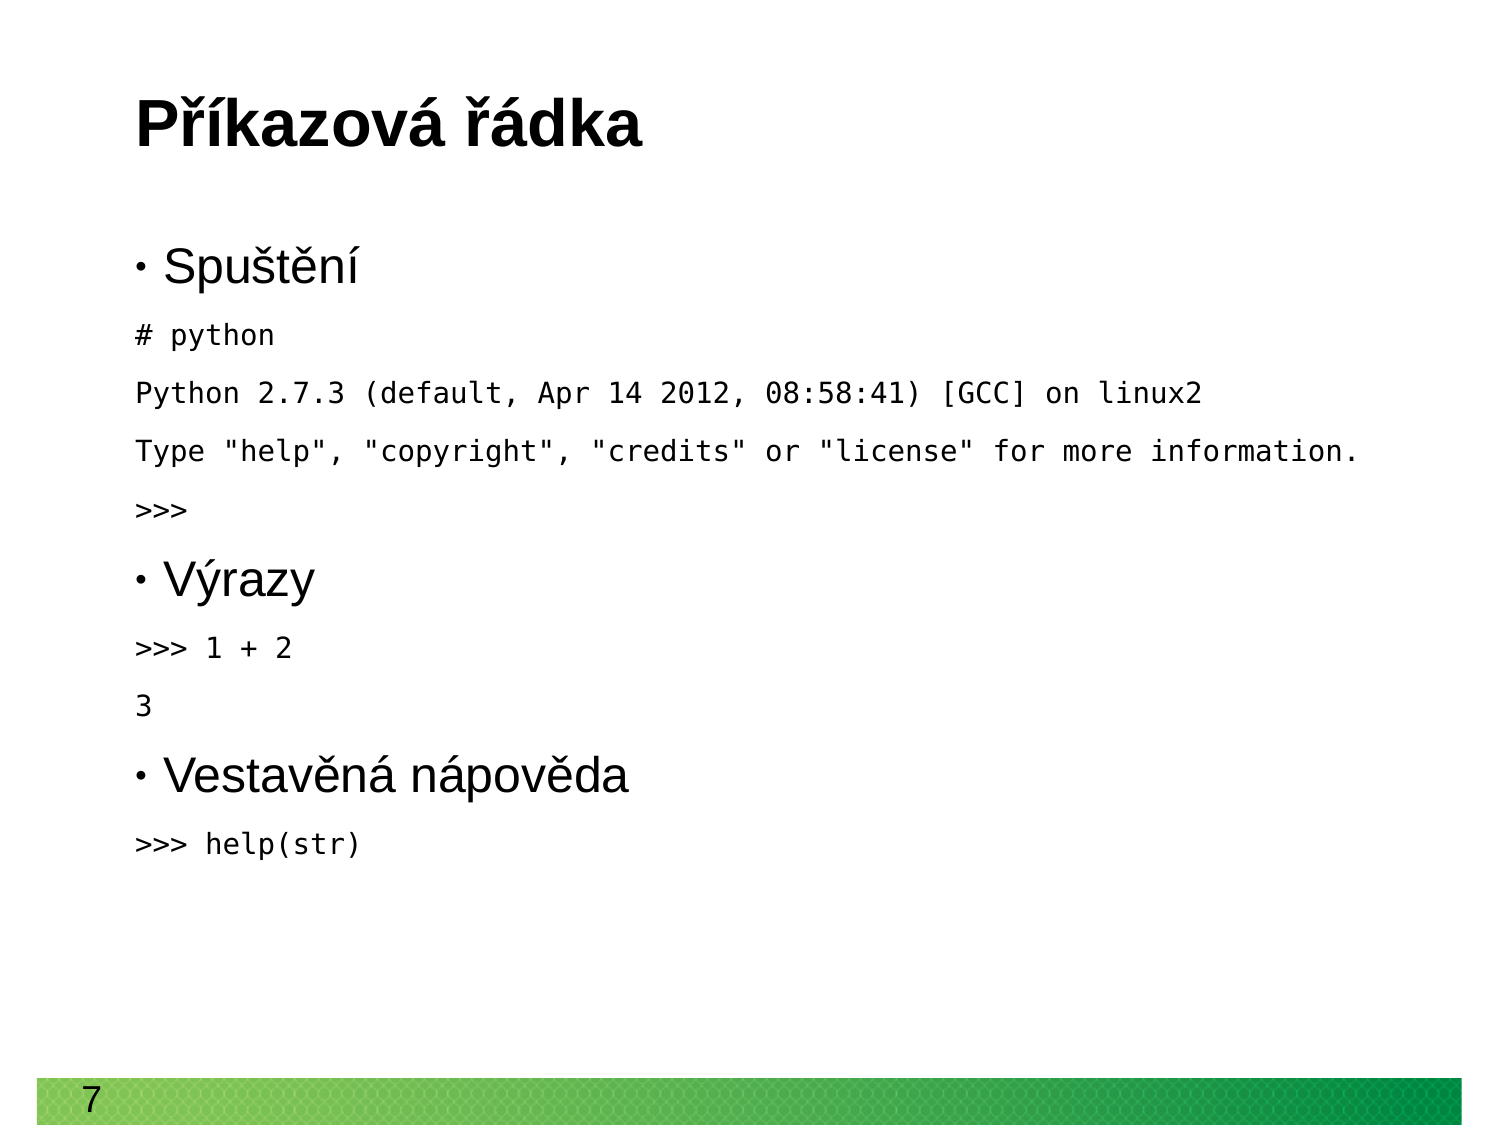

# Příkazová řádka
Spuštění
# python
Python 2.7.3 (default, Apr 14 2012, 08:58:41) [GCC] on linux2
Type "help", "copyright", "credits" or "license" for more information.
>>>
Výrazy
>>> 1 + 2
3
Vestavěná nápověda
>>> help(str)